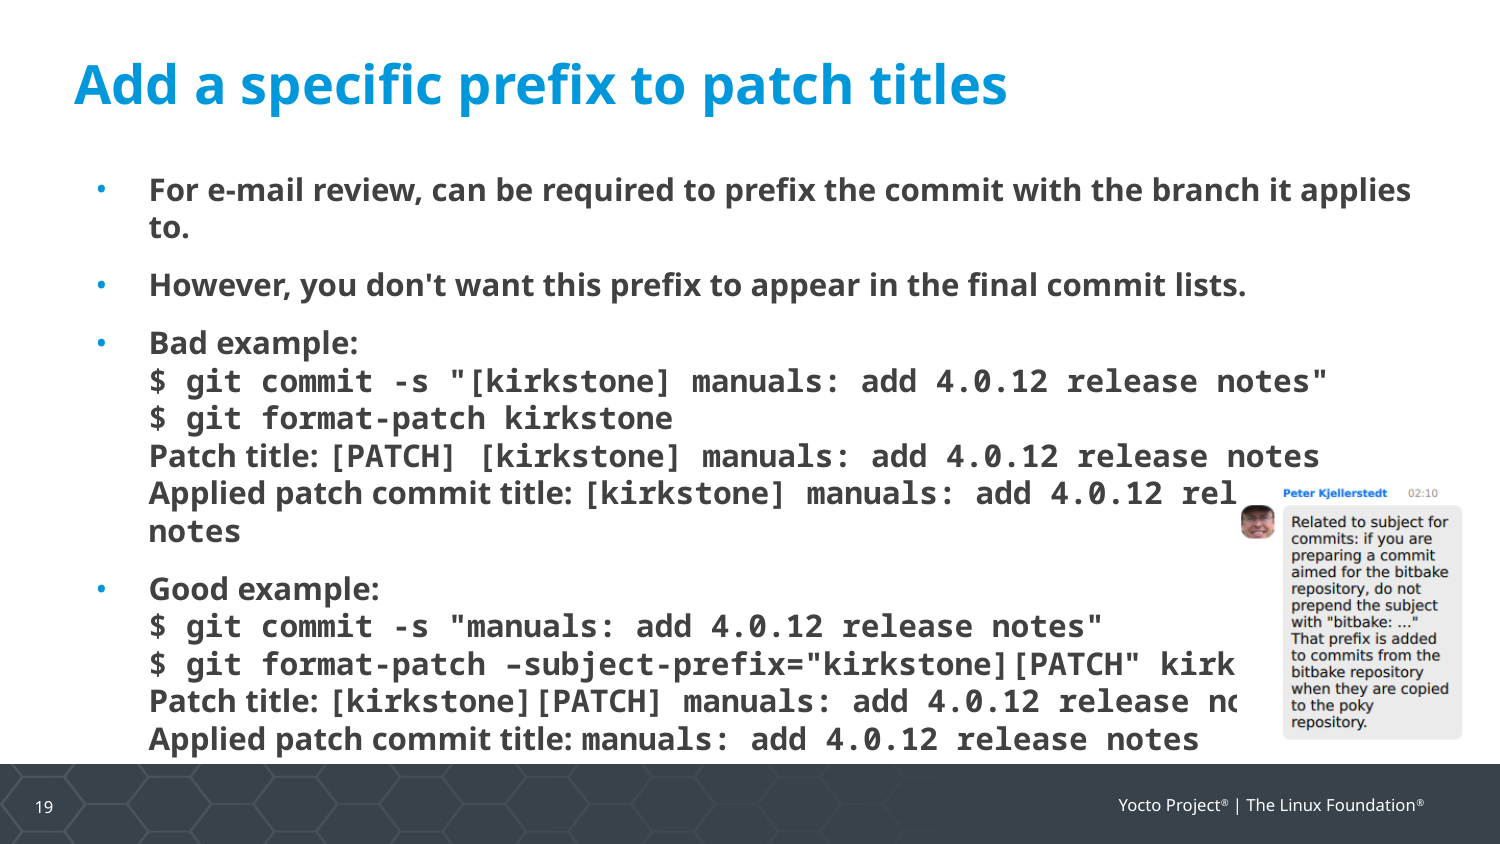

# Add a specific prefix to patch titles
For e-mail review, can be required to prefix the commit with the branch it applies to.
However, you don't want this prefix to appear in the final commit lists.
Bad example:
$ git commit -s "[kirkstone] manuals: add 4.0.12 release notes"
$ git format-patch kirkstone
Patch title: [PATCH] [kirkstone] manuals: add 4.0.12 release notes
Applied patch commit title: [kirkstone] manuals: add 4.0.12 release notes
Good example:
$ git commit -s "manuals: add 4.0.12 release notes"
$ git format-patch –subject-prefix="kirkstone][PATCH" kirkstone
Patch title: [kirkstone][PATCH] manuals: add 4.0.12 release notes
Applied patch commit title: manuals: add 4.0.12 release notes